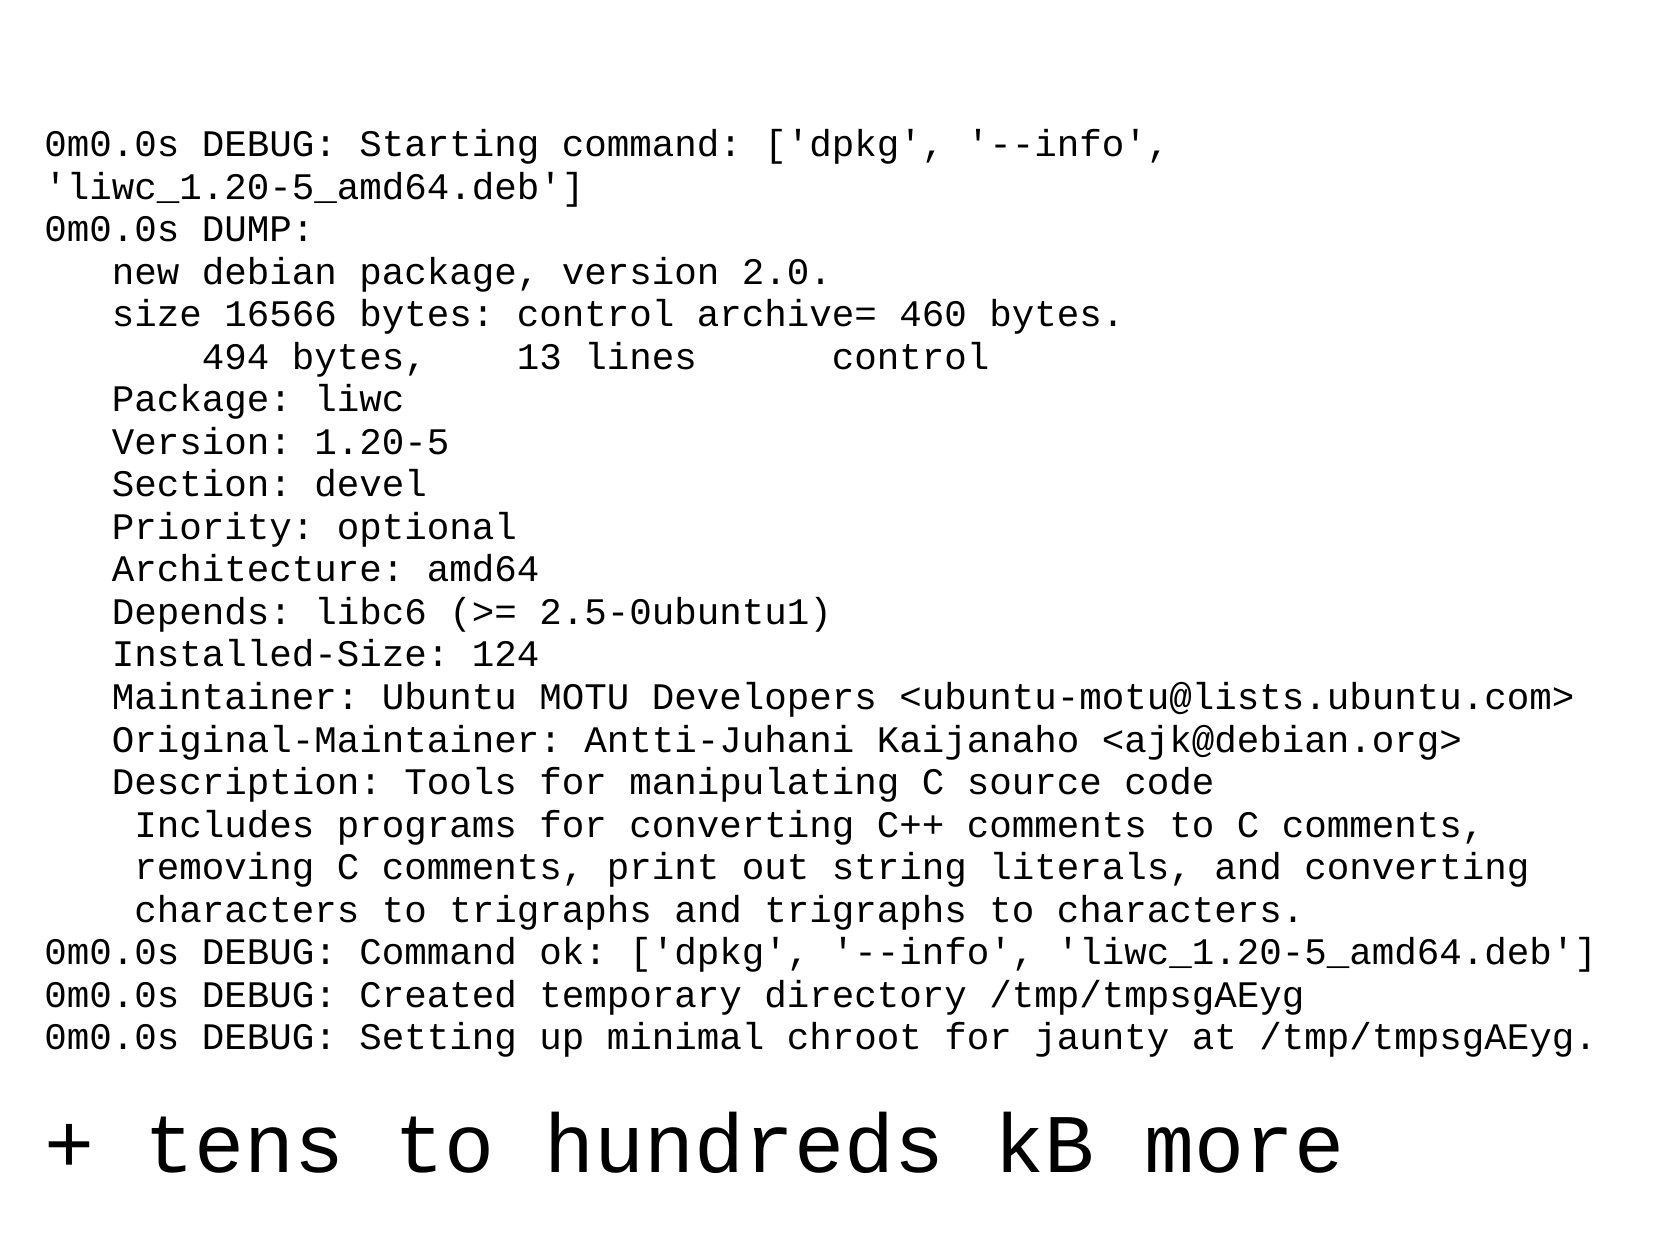

0m0.0s DEBUG: Starting command: ['dpkg', '--info',
'liwc_1.20-5_amd64.deb']
0m0.0s DUMP:
 new debian package, version 2.0.
 size 16566 bytes: control archive= 460 bytes.
 494 bytes, 13 lines control
 Package: liwc
 Version: 1.20-5
 Section: devel
 Priority: optional
 Architecture: amd64
 Depends: libc6 (>= 2.5-0ubuntu1)
 Installed-Size: 124
 Maintainer: Ubuntu MOTU Developers <ubuntu-motu@lists.ubuntu.com>
 Original-Maintainer: Antti-Juhani Kaijanaho <ajk@debian.org>
 Description: Tools for manipulating C source code
 Includes programs for converting C++ comments to C comments,
 removing C comments, print out string literals, and converting
 characters to trigraphs and trigraphs to characters.
0m0.0s DEBUG: Command ok: ['dpkg', '--info', 'liwc_1.20-5_amd64.deb']
0m0.0s DEBUG: Created temporary directory /tmp/tmpsgAEyg
0m0.0s DEBUG: Setting up minimal chroot for jaunty at /tmp/tmpsgAEyg.
+ tens to hundreds kB more